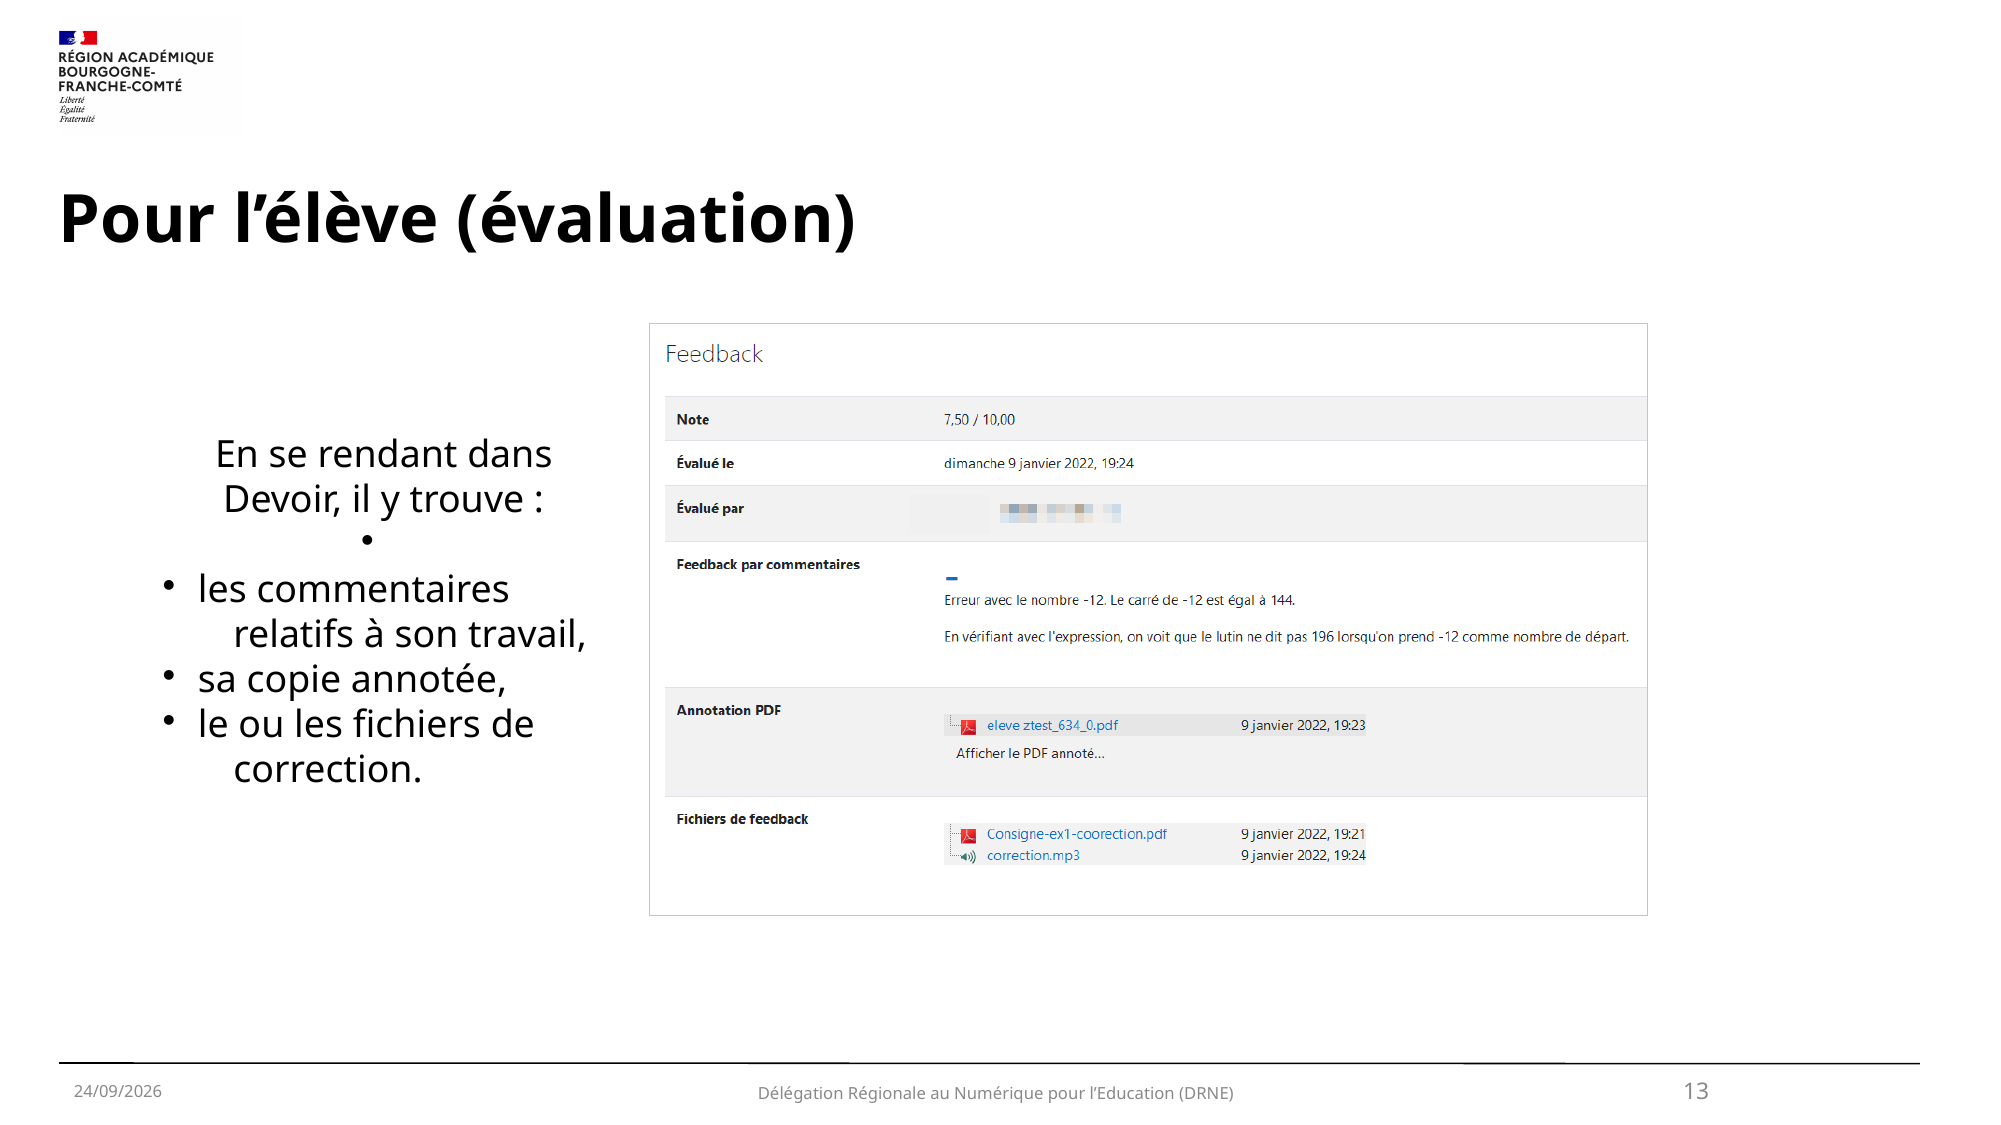

# Pour l’élève (évaluation)
En se rendant dans Devoir, il y trouve :
les commentaires relatifs à son travail,
sa copie annotée,
le ou les fichiers de correction.
Délégation Régionale au Numérique pour l’Education (DRNE)